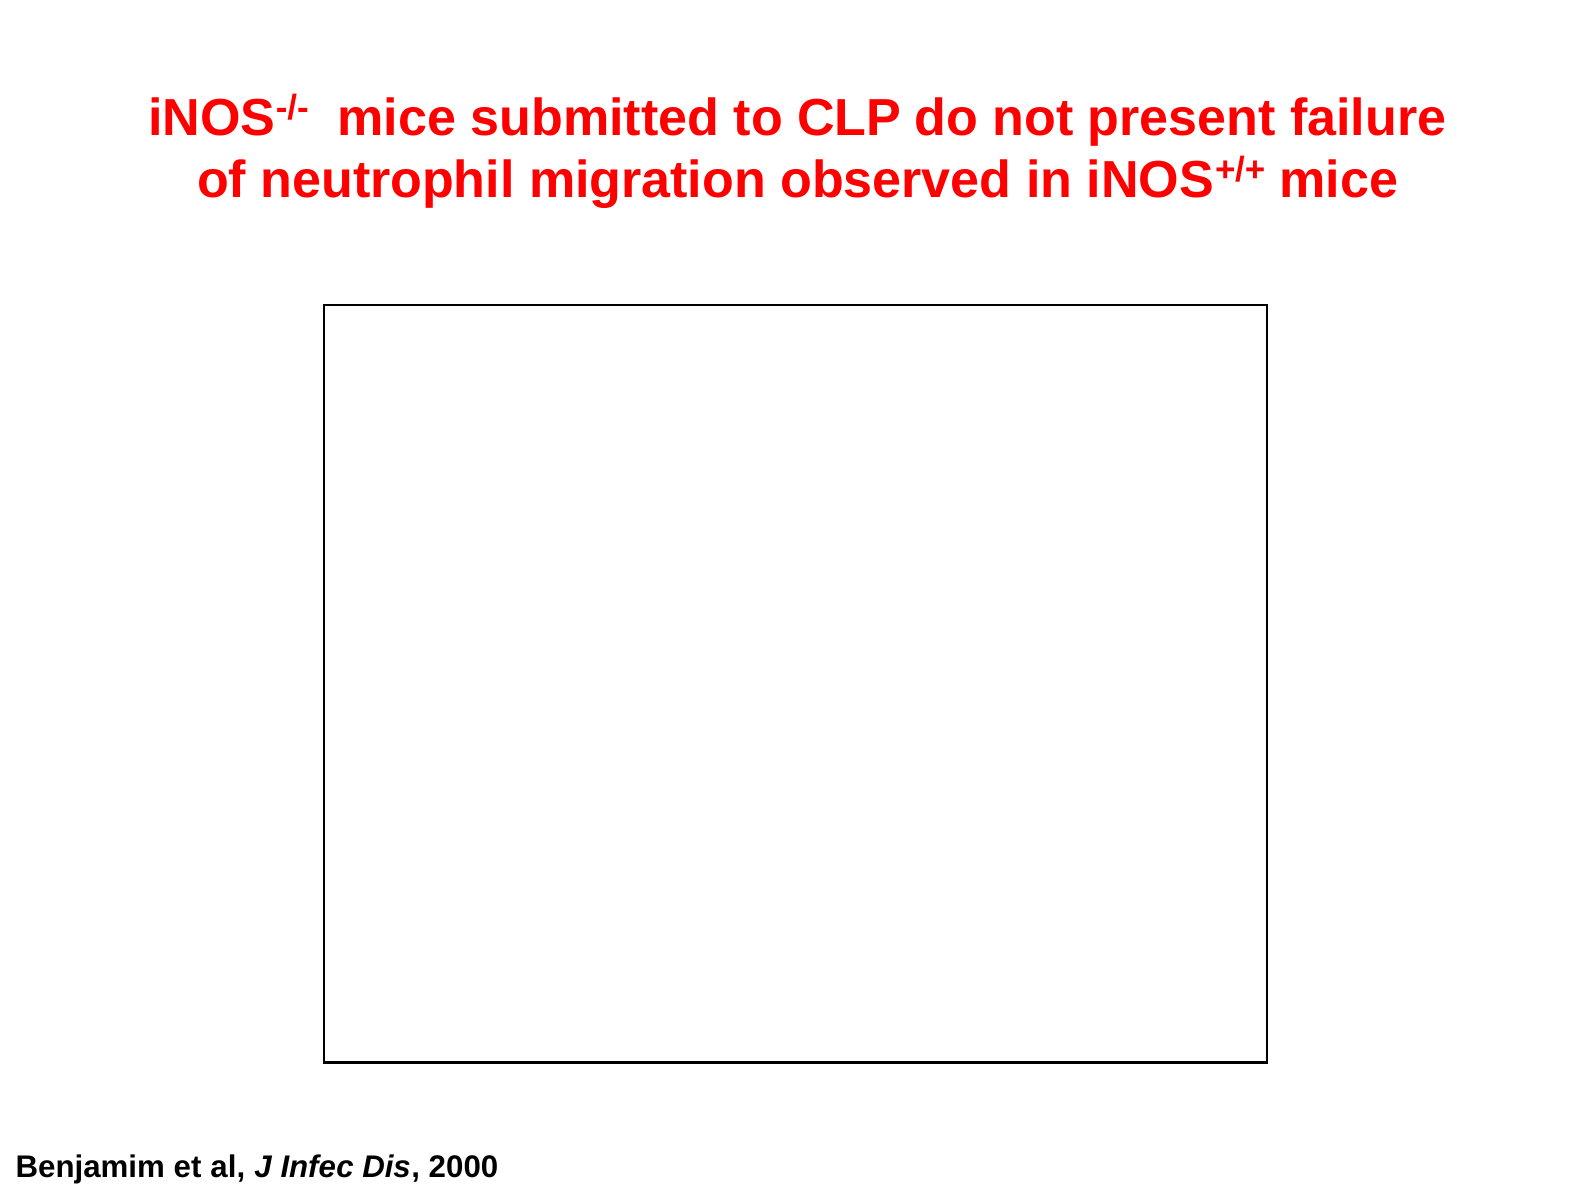

iNOS-/- mice submitted to CLP do not present failure
of neutrophil migration observed in iNOS+/+ mice
Benjamim et al, J Infec Dis, 2000